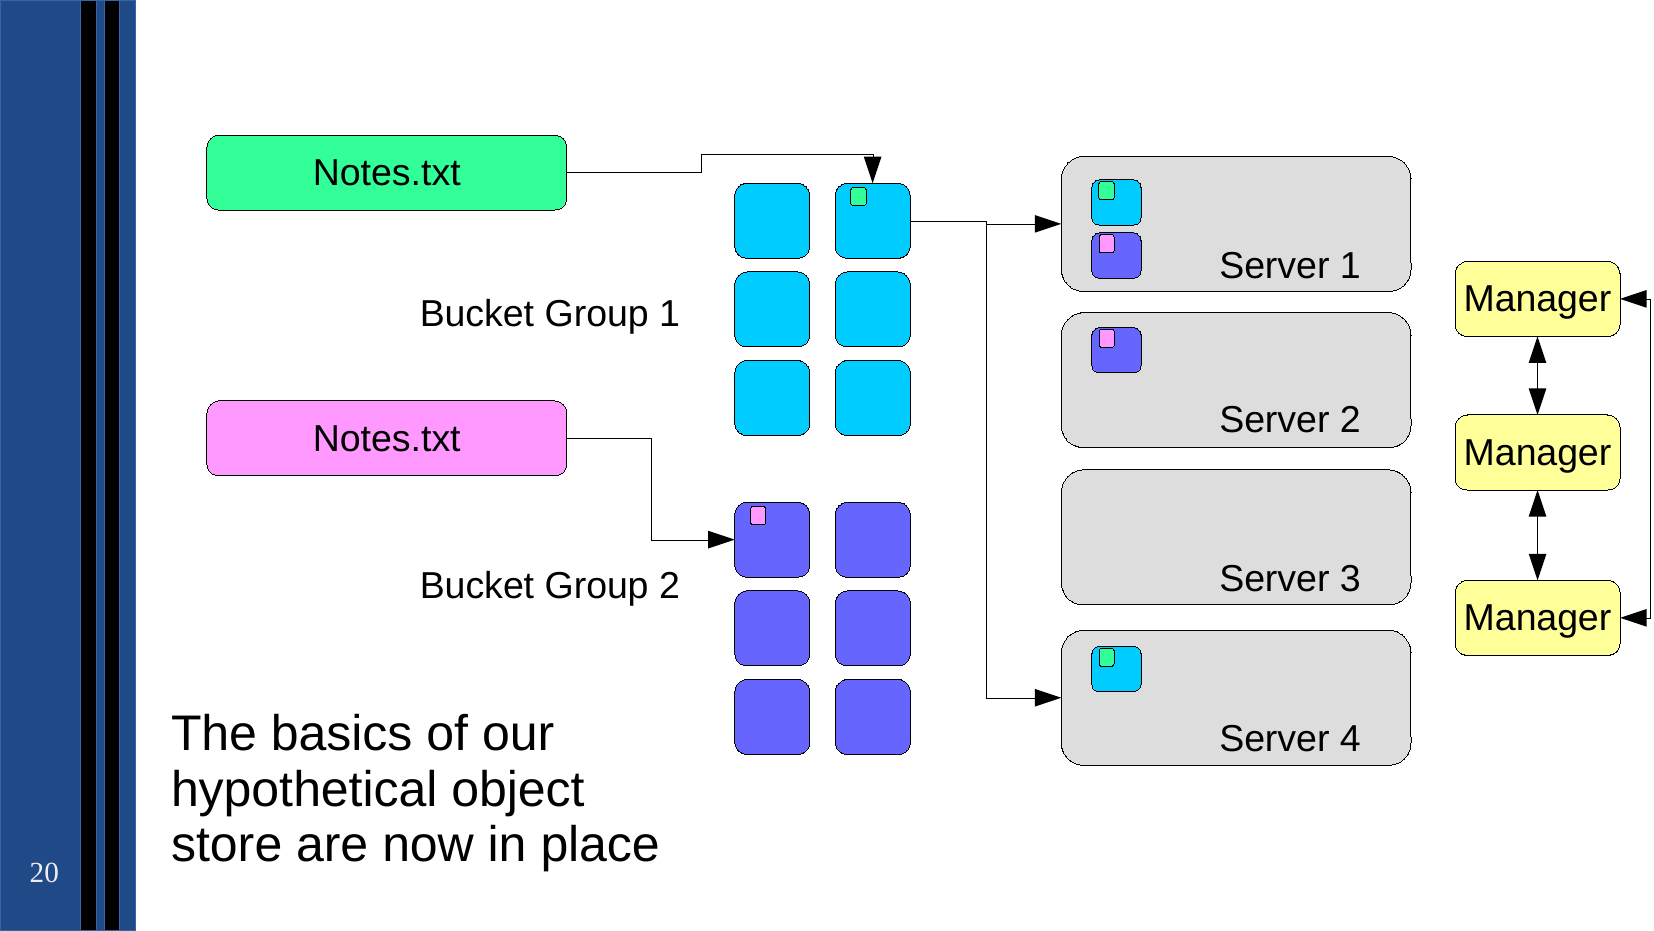

Notes.txt
Server 1
Manager
Bucket Group 1
Server 2
Notes.txt
Manager
Server 3
Bucket Group 2
Manager
The basics of our hypothetical object store are now in place
Server 4
20